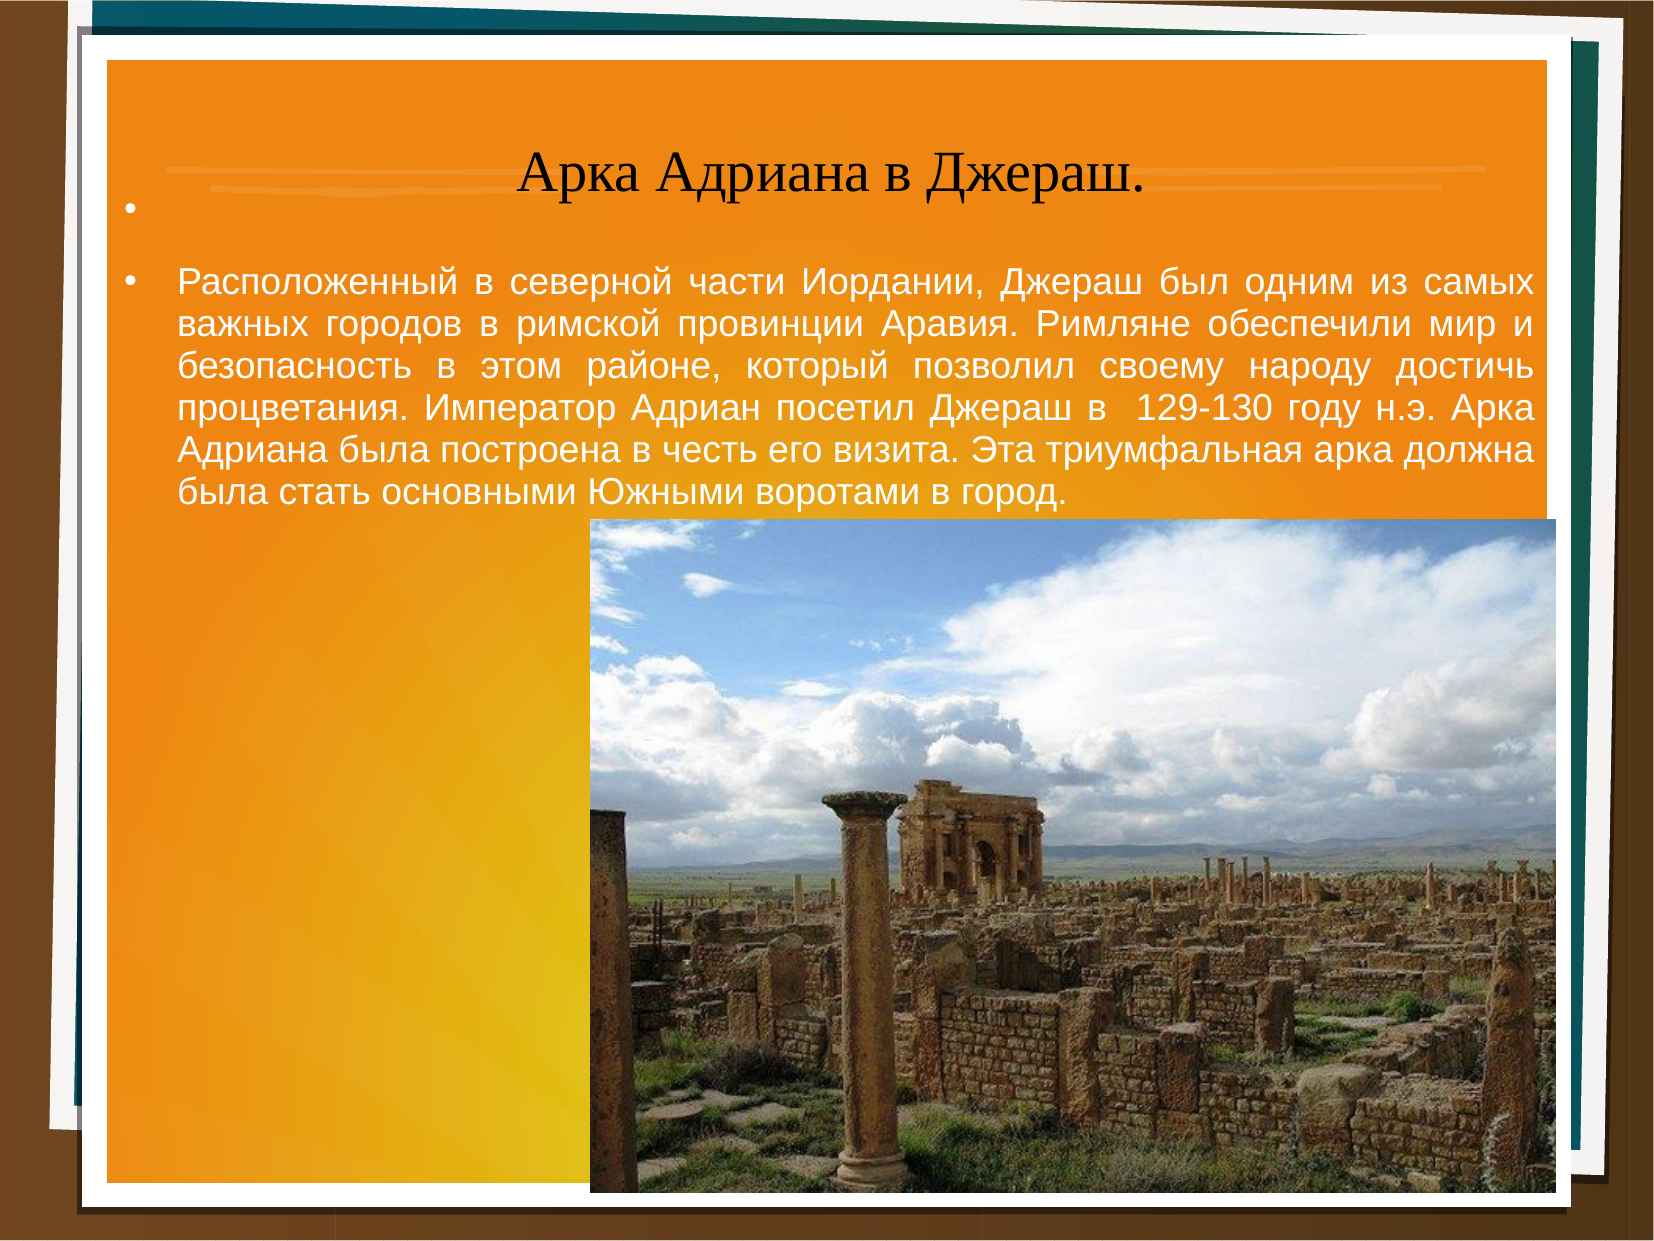

# Арка Адриана в Джераш.
Расположенный в северной части Иордании, Джераш был одним из самых важных городов в римской провинции Аравия. Римляне обеспечили мир и безопасность в этом районе, который позволил своему народу достичь процветания. Император Адриан посетил Джераш в 129-130 году н.э. Арка Адриана была построена в честь его визита. Эта триумфальная арка должна была стать основными Южными воротами в город.